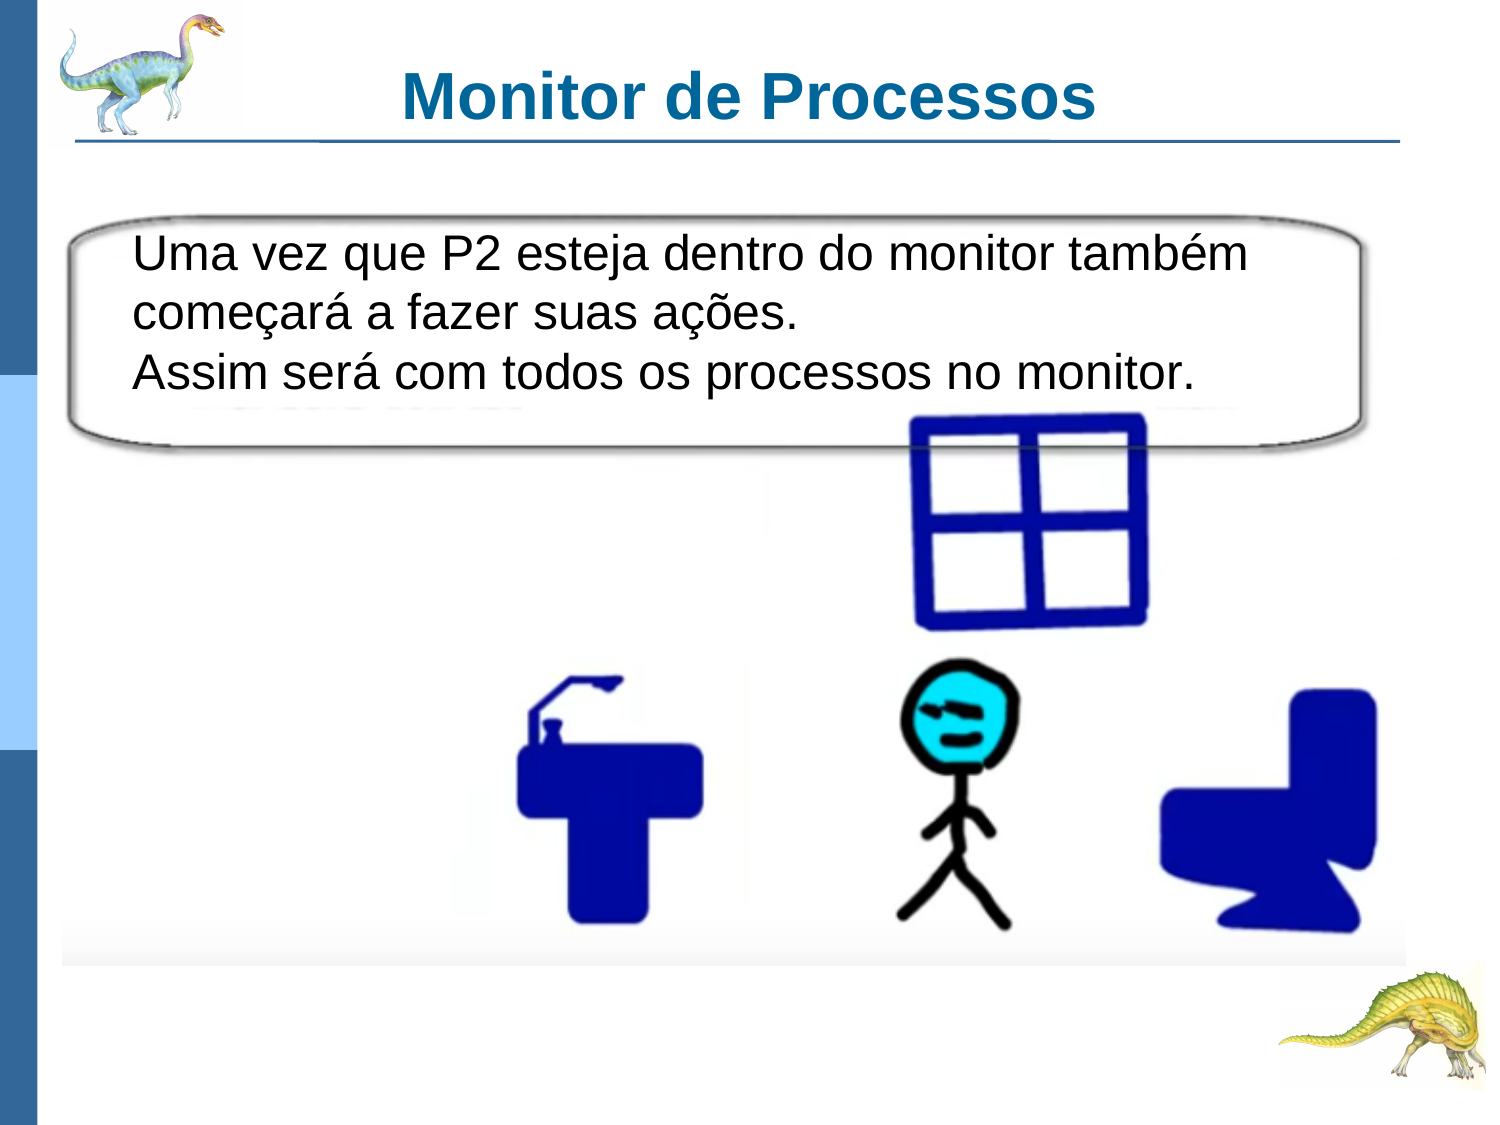

Monitor de Processos
Uma vez que P2 esteja dentro do monitor também começará a fazer suas ações.
Assim será com todos os processos no monitor.